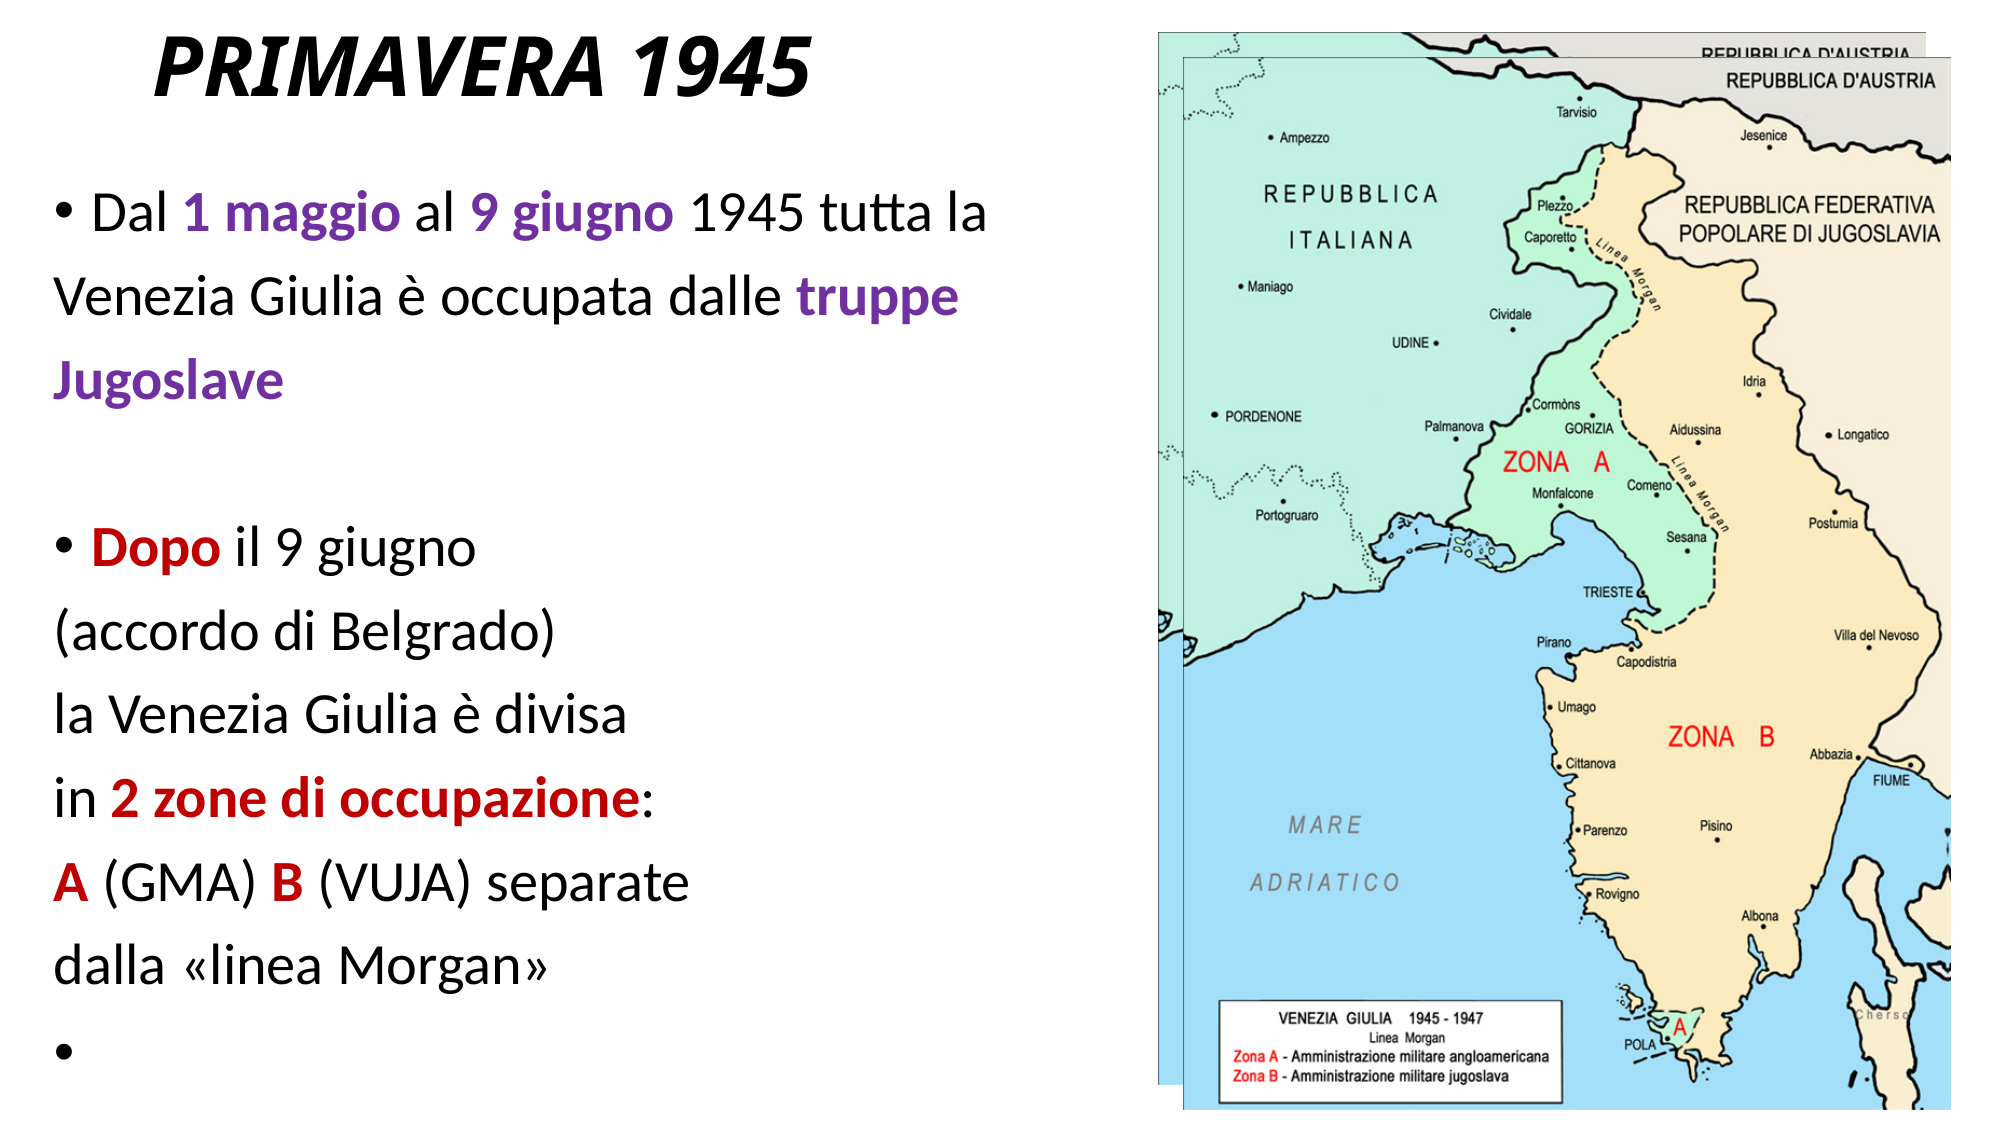

# PRIMAVERA 1945
Dal 1 maggio al 9 giugno 1945 tutta la
Venezia Giulia è occupata dalle truppe
Jugoslave
Dopo il 9 giugno
(accordo di Belgrado)
la Venezia Giulia è divisa
in 2 zone di occupazione:
A (GMA) B (VUJA) separate
dalla «linea Morgan»